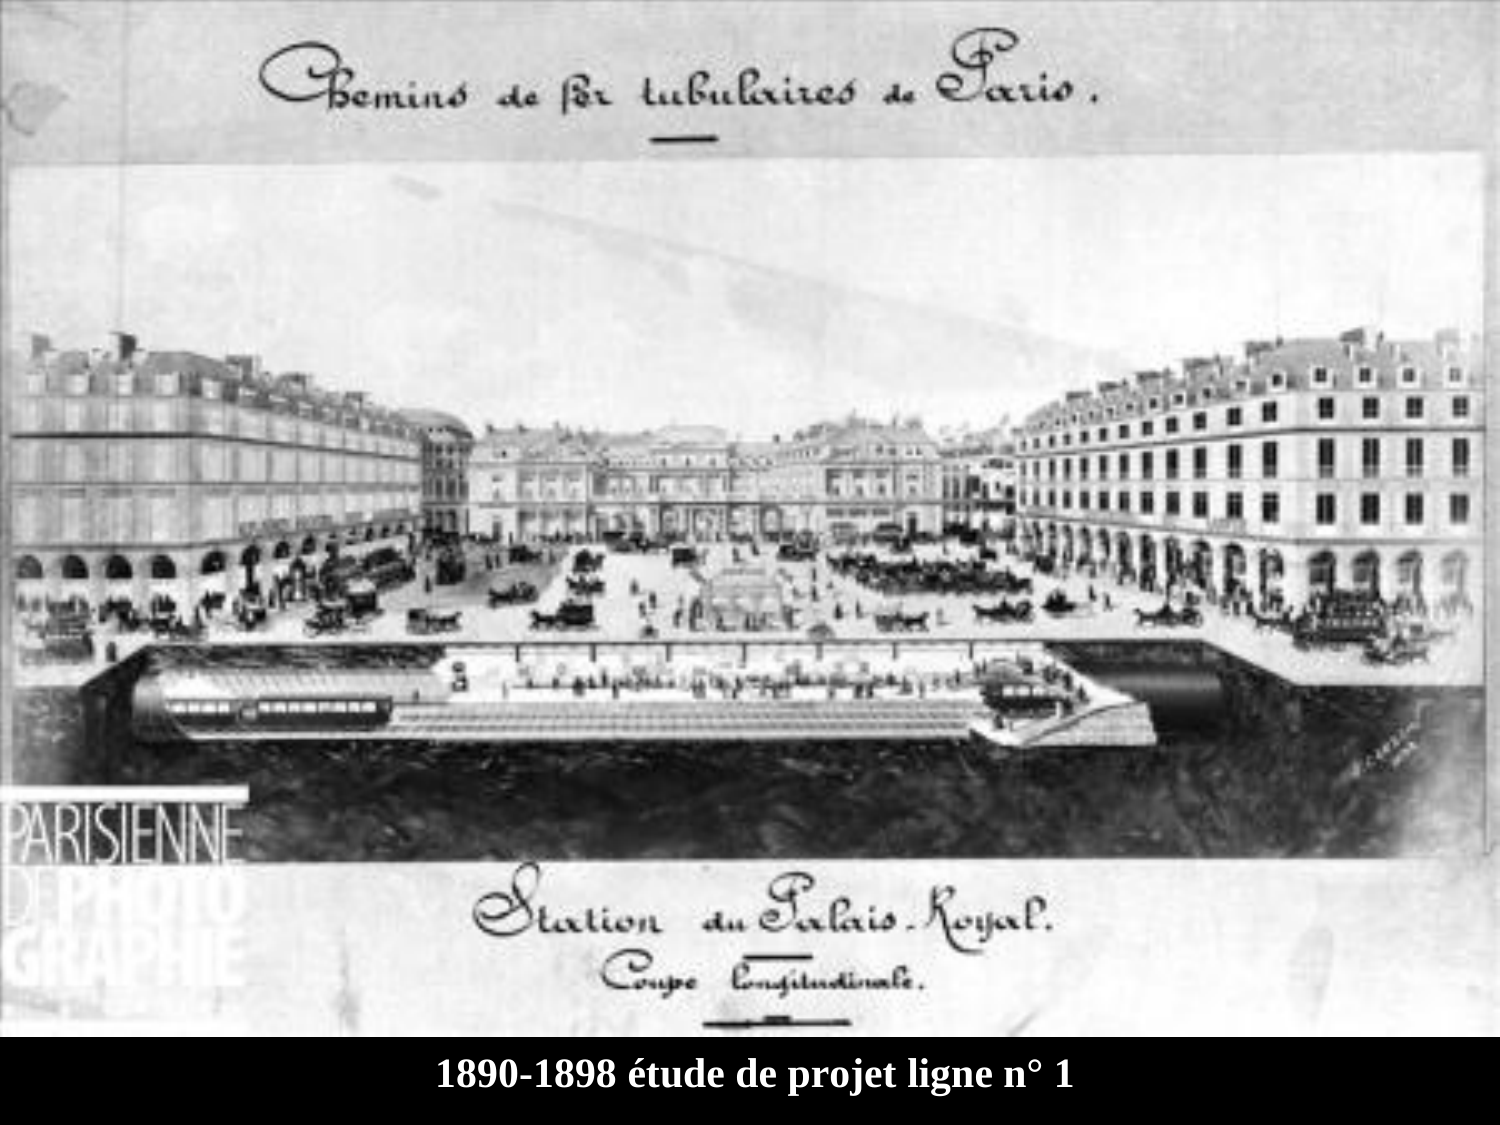

1890-1898 étude de projet ligne n° 1